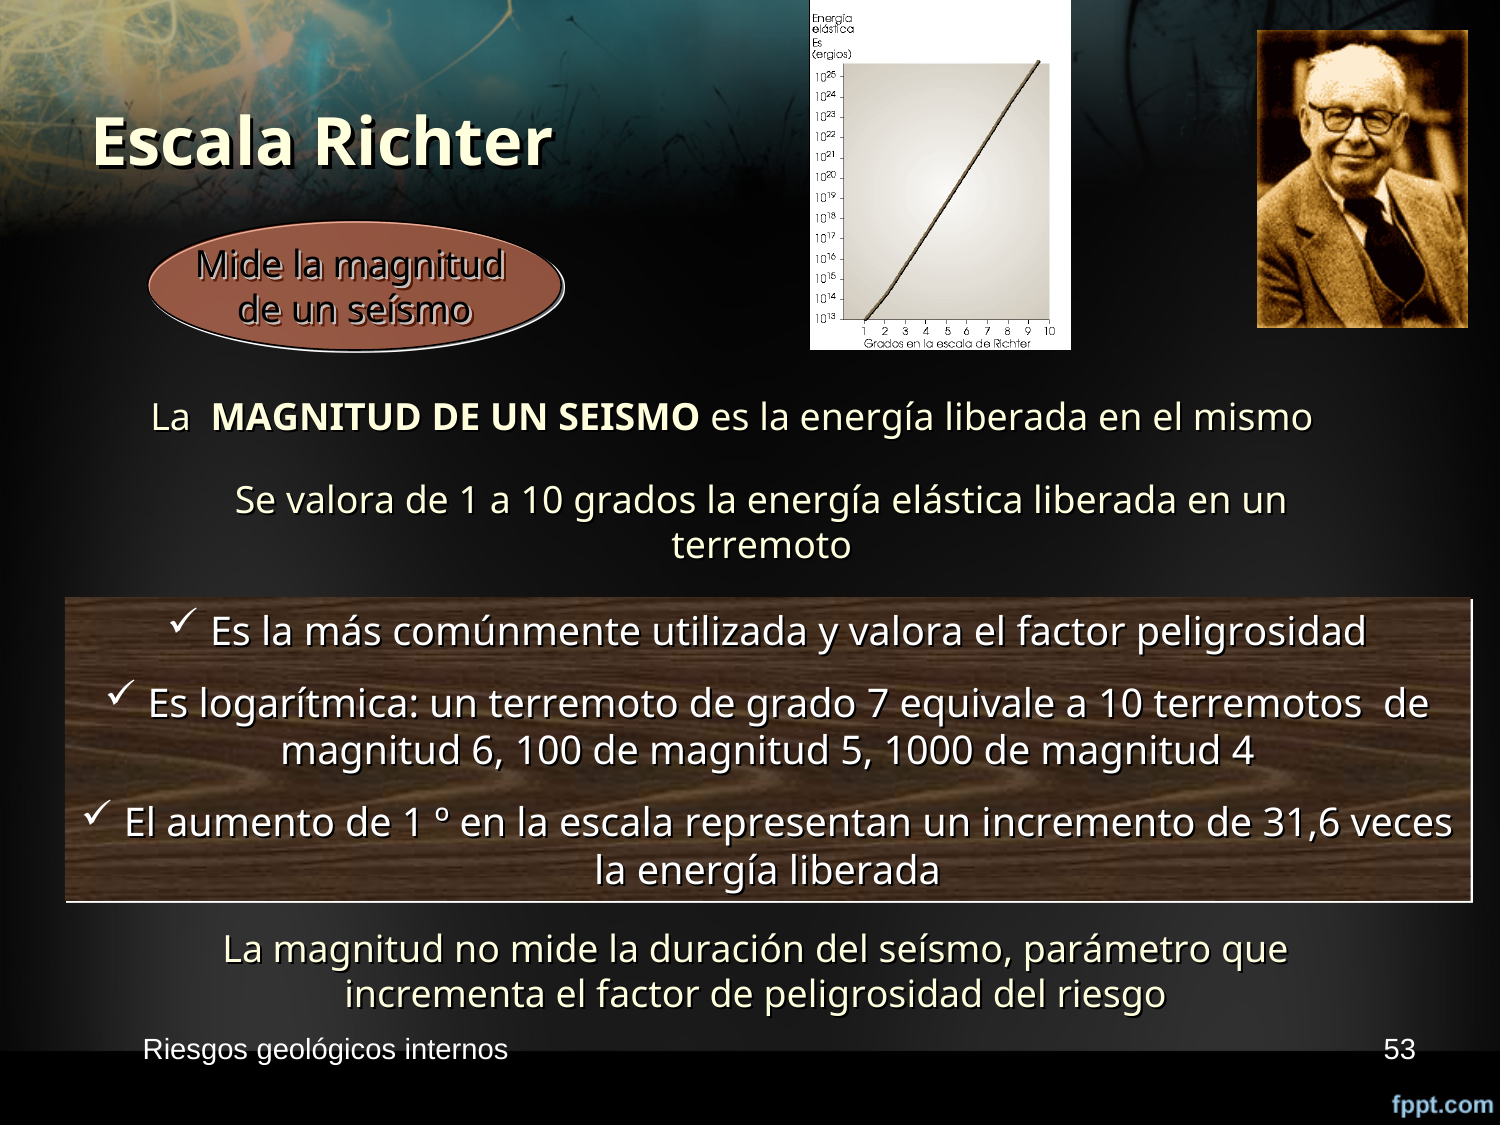

# Escala Richter
Mide la magnitud
de un seísmo
La MAGNITUD DE UN SEISMO es la energía liberada en el mismo
Se valora de 1 a 10 grados la energía elástica liberada en un terremoto
 Es la más comúnmente utilizada y valora el factor peligrosidad
 Es logarítmica: un terremoto de grado 7 equivale a 10 terremotos de magnitud 6, 100 de magnitud 5, 1000 de magnitud 4
 El aumento de 1 º en la escala representan un incremento de 31,6 veces la energía liberada
La magnitud no mide la duración del seísmo, parámetro que incrementa el factor de peligrosidad del riesgo
Riesgos geológicos internos